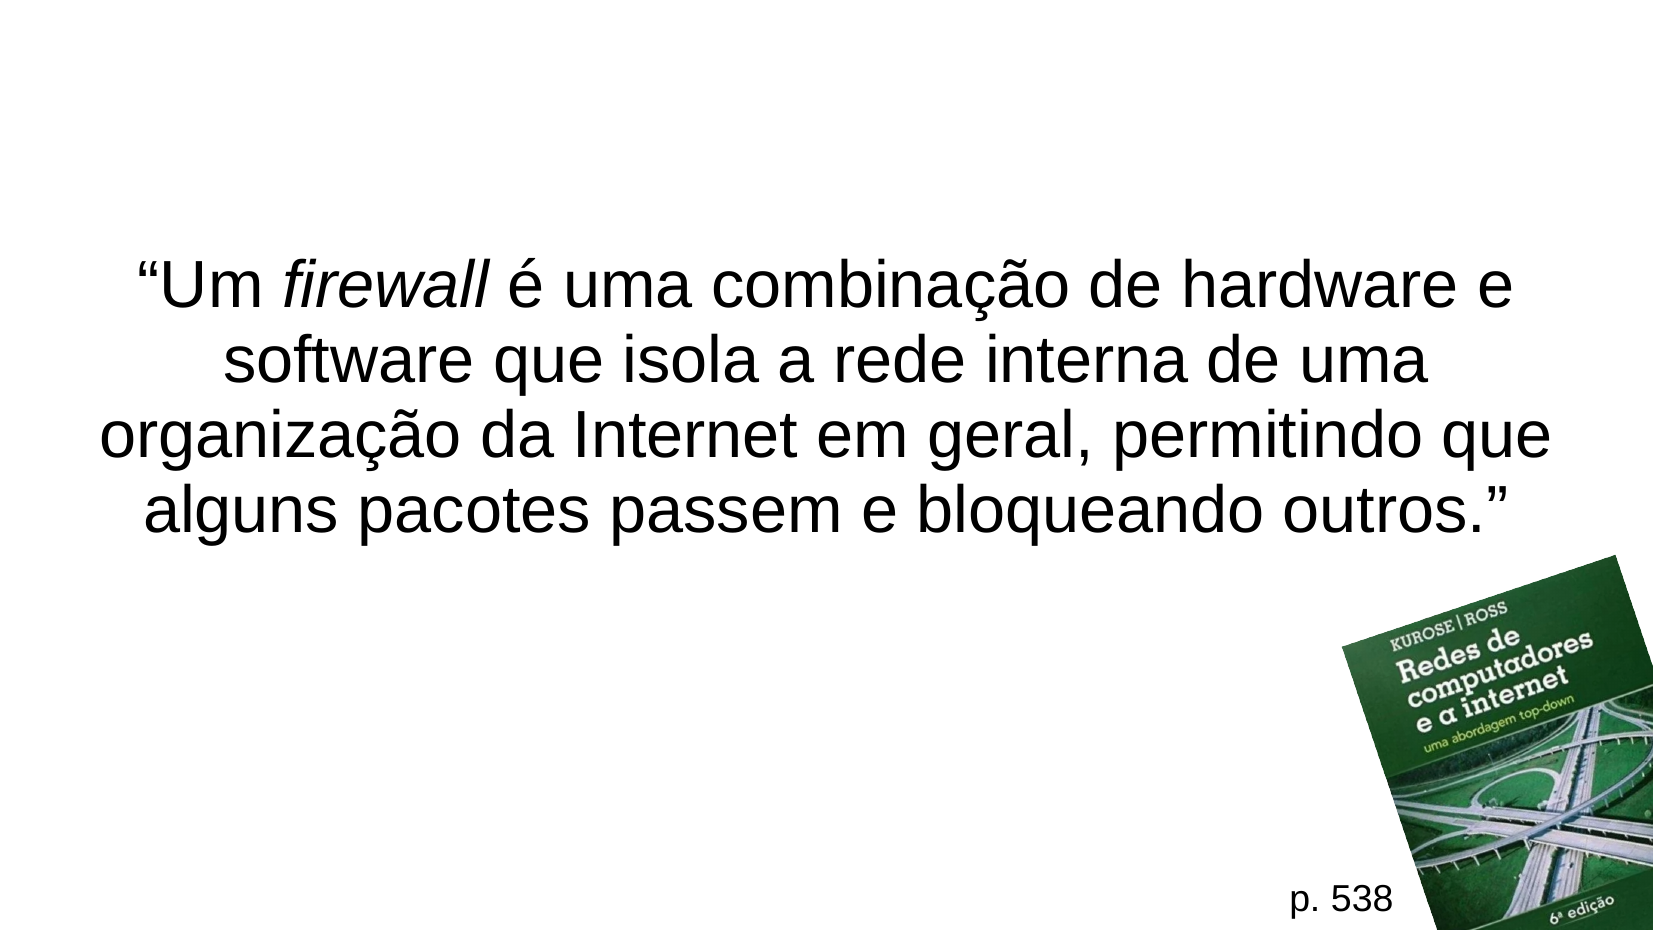

# “Um firewall é uma combinação de hardware e software que isola a rede interna de uma organização da Internet em geral, permitindo que alguns pacotes passem e bloqueando outros.”
p. 538